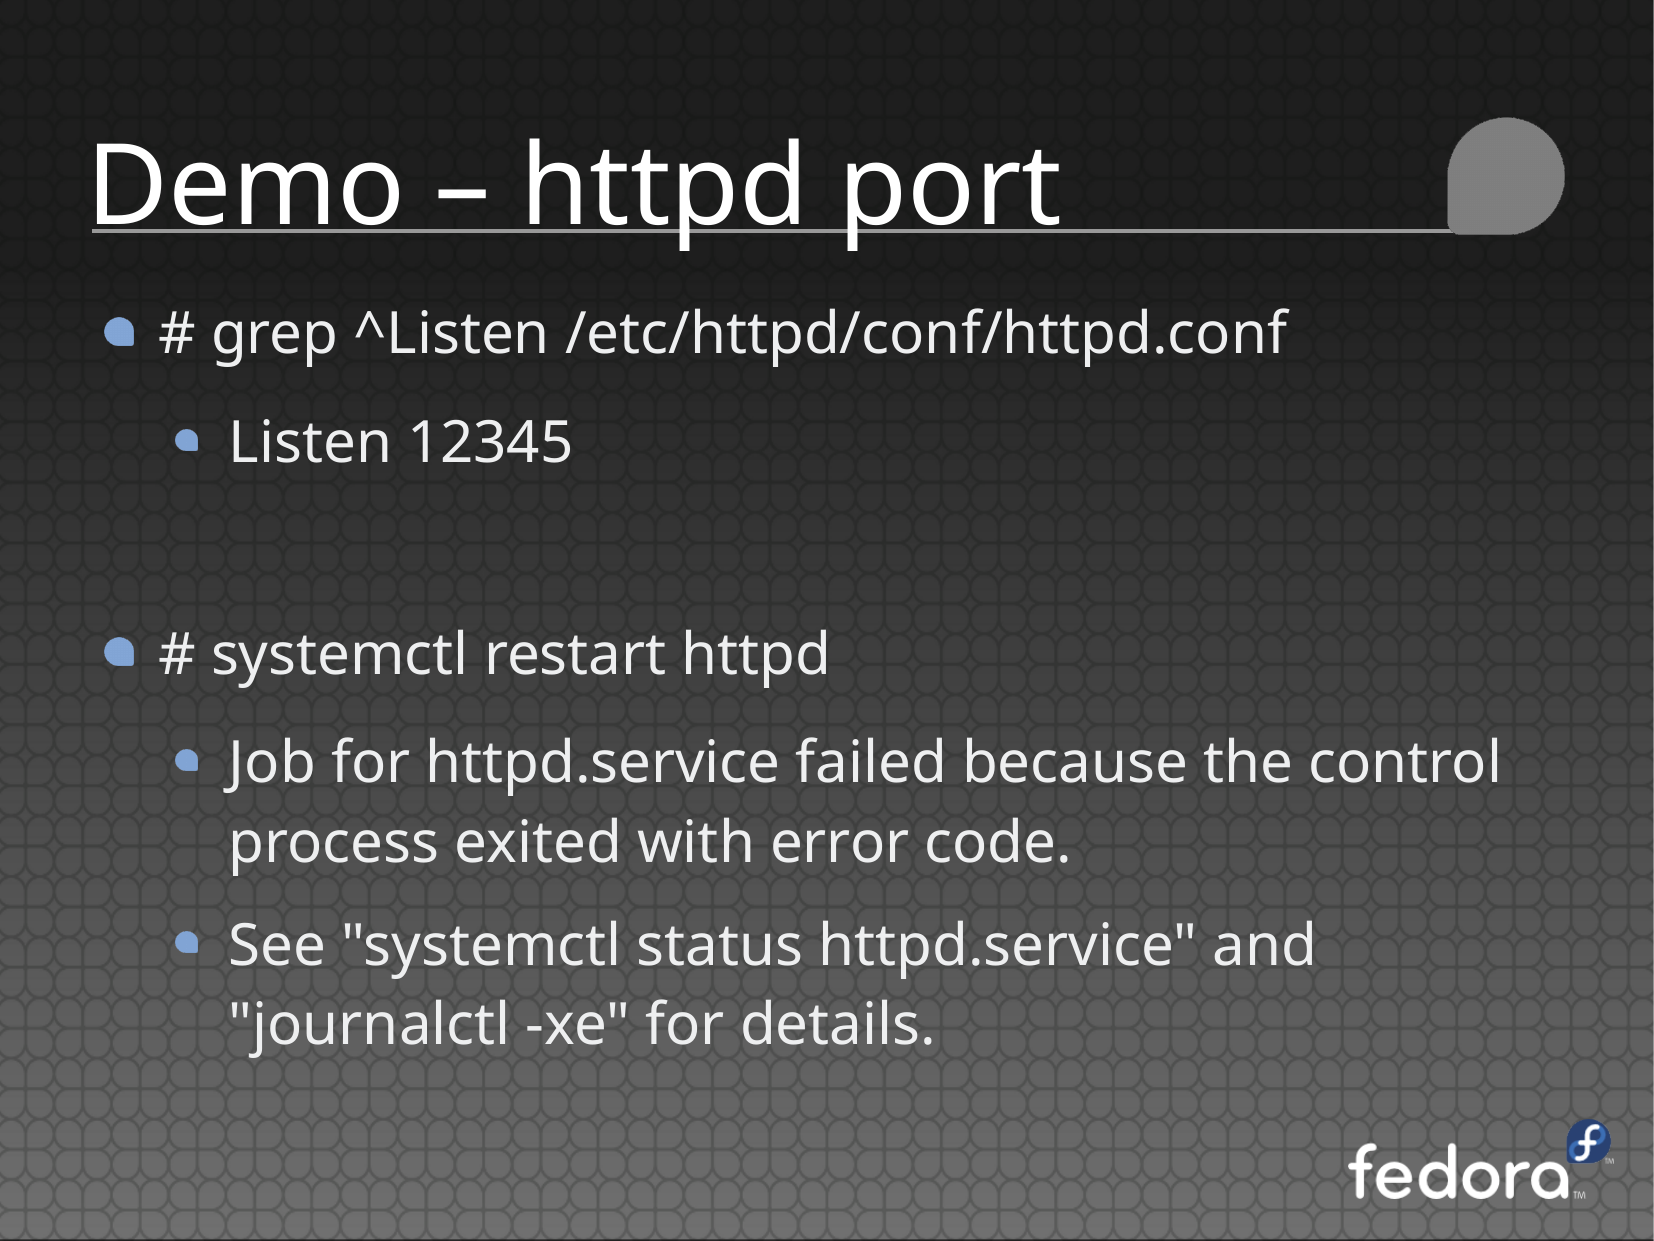

# Demo – httpd port
# grep ^Listen /etc/httpd/conf/httpd.conf
Listen 12345
# systemctl restart httpd
Job for httpd.service failed because the control process exited with error code.
See "systemctl status httpd.service" and "journalctl -xe" for details.